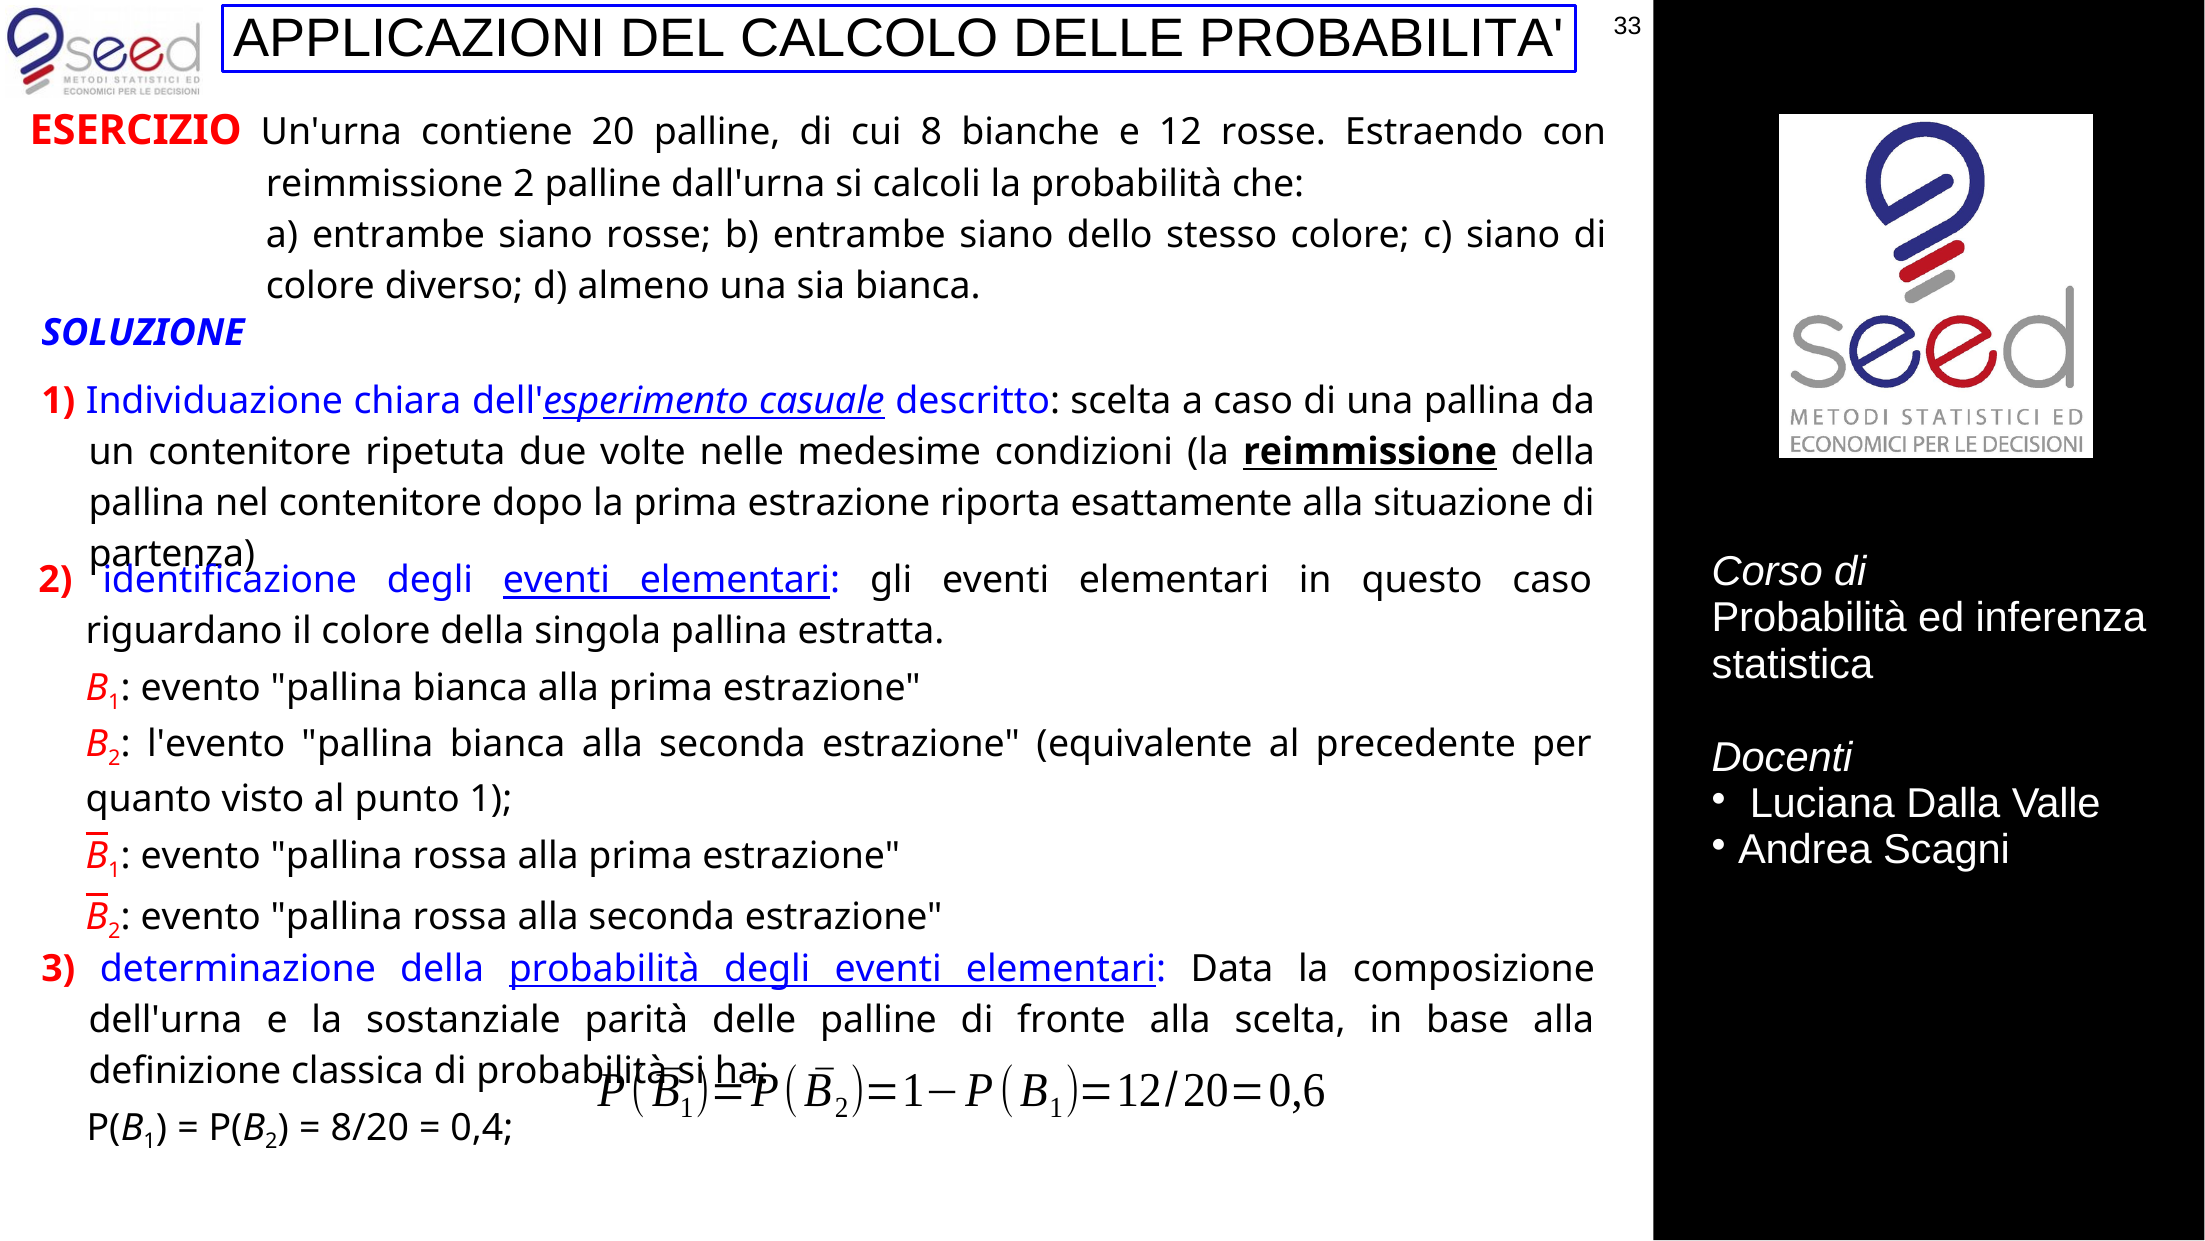

APPLICAZIONI DEL CALCOLO DELLE PROBABILITA'
ESERCIZIO Un'urna contiene 20 palline, di cui 8 bianche e 12 rosse. Estraendo con reimmissione 2 palline dall'urna si calcoli la probabilità che:
a) entrambe siano rosse; b) entrambe siano dello stesso colore; c) siano di colore diverso; d) almeno una sia bianca.
SOLUZIONE
1) Individuazione chiara dell'esperimento casuale descritto: scelta a caso di una pallina da un contenitore ripetuta due volte nelle medesime condizioni (la reimmissione della pallina nel contenitore dopo la prima estrazione riporta esattamente alla situazione di partenza)
2) identificazione degli eventi elementari: gli eventi elementari in questo caso riguardano il colore della singola pallina estratta.
B1: evento "pallina bianca alla prima estrazione"
B2: l'evento "pallina bianca alla seconda estrazione" (equivalente al precedente per quanto visto al punto 1);
B1: evento "pallina rossa alla prima estrazione"
B2: evento "pallina rossa alla seconda estrazione"
3) determinazione della probabilità degli eventi elementari: Data la composizione dell'urna e la sostanziale parità delle palline di fronte alla scelta, in base alla definizione classica di probabilità si ha:
P(B1) = P(B2) = 8/20 = 0,4;